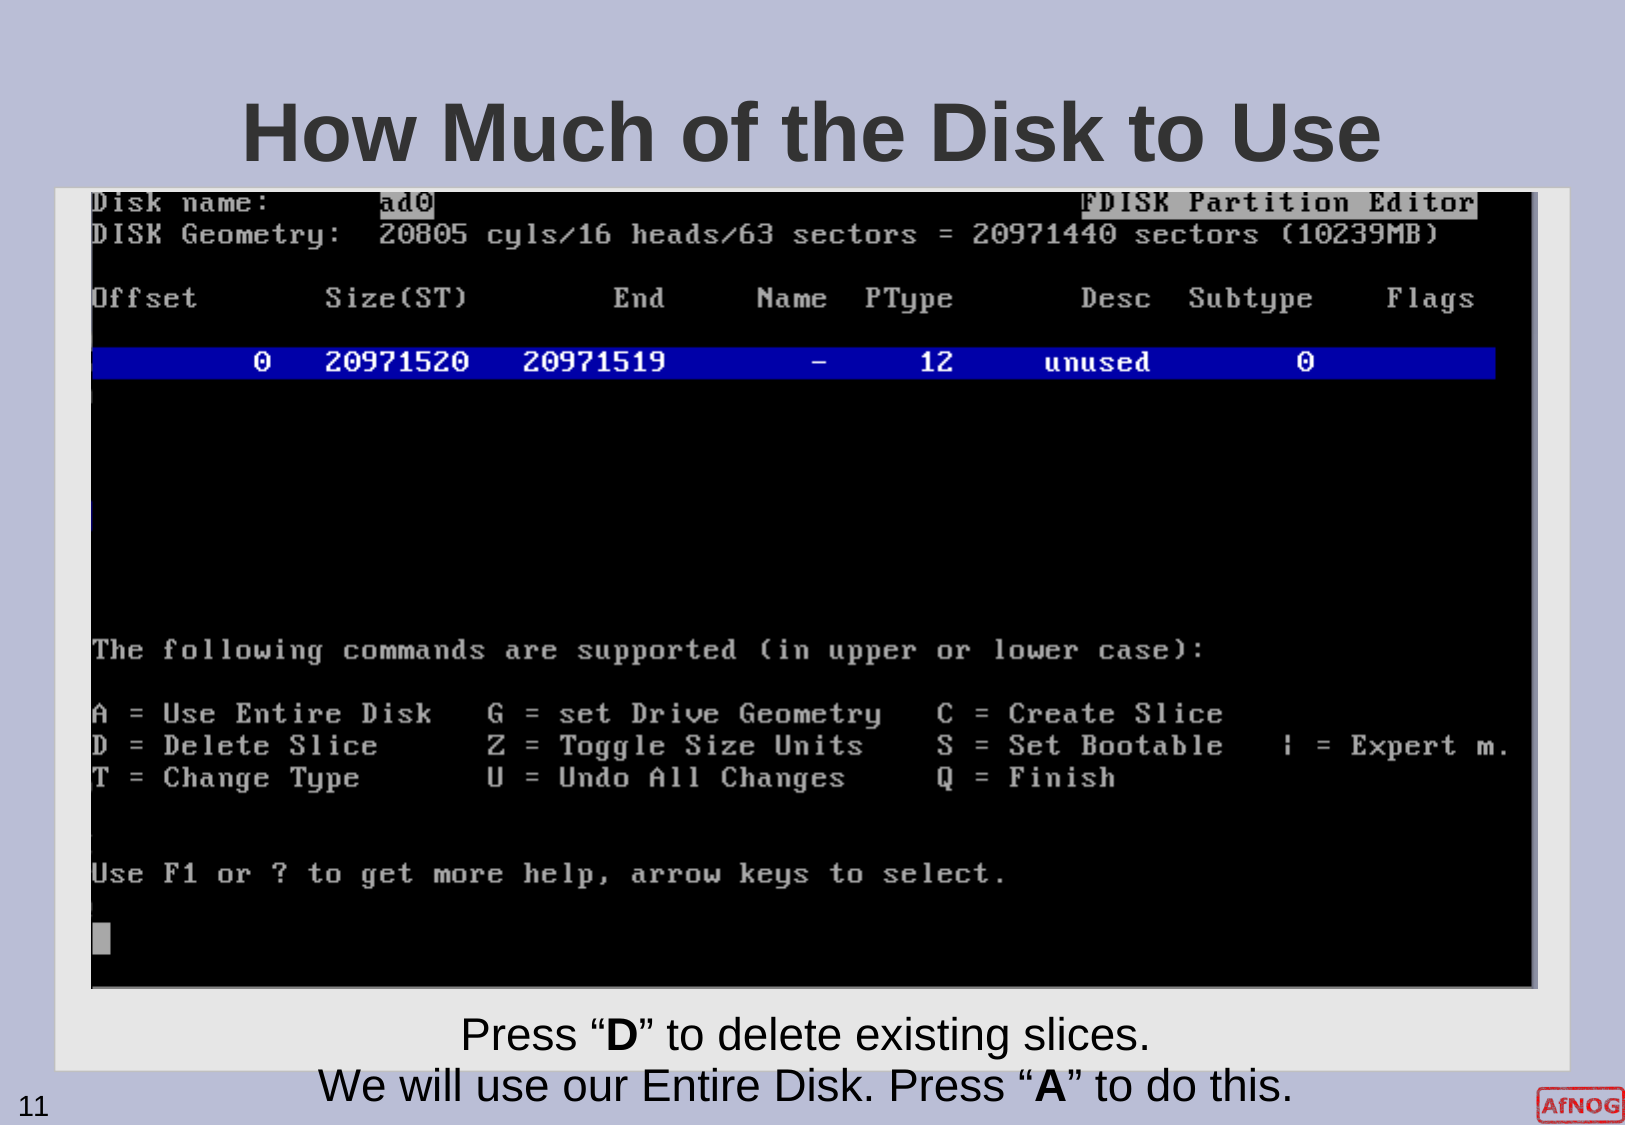

How Much of the Disk to Use
Press “D” to delete existing slices.
We will use our Entire Disk. Press “A” to do this.